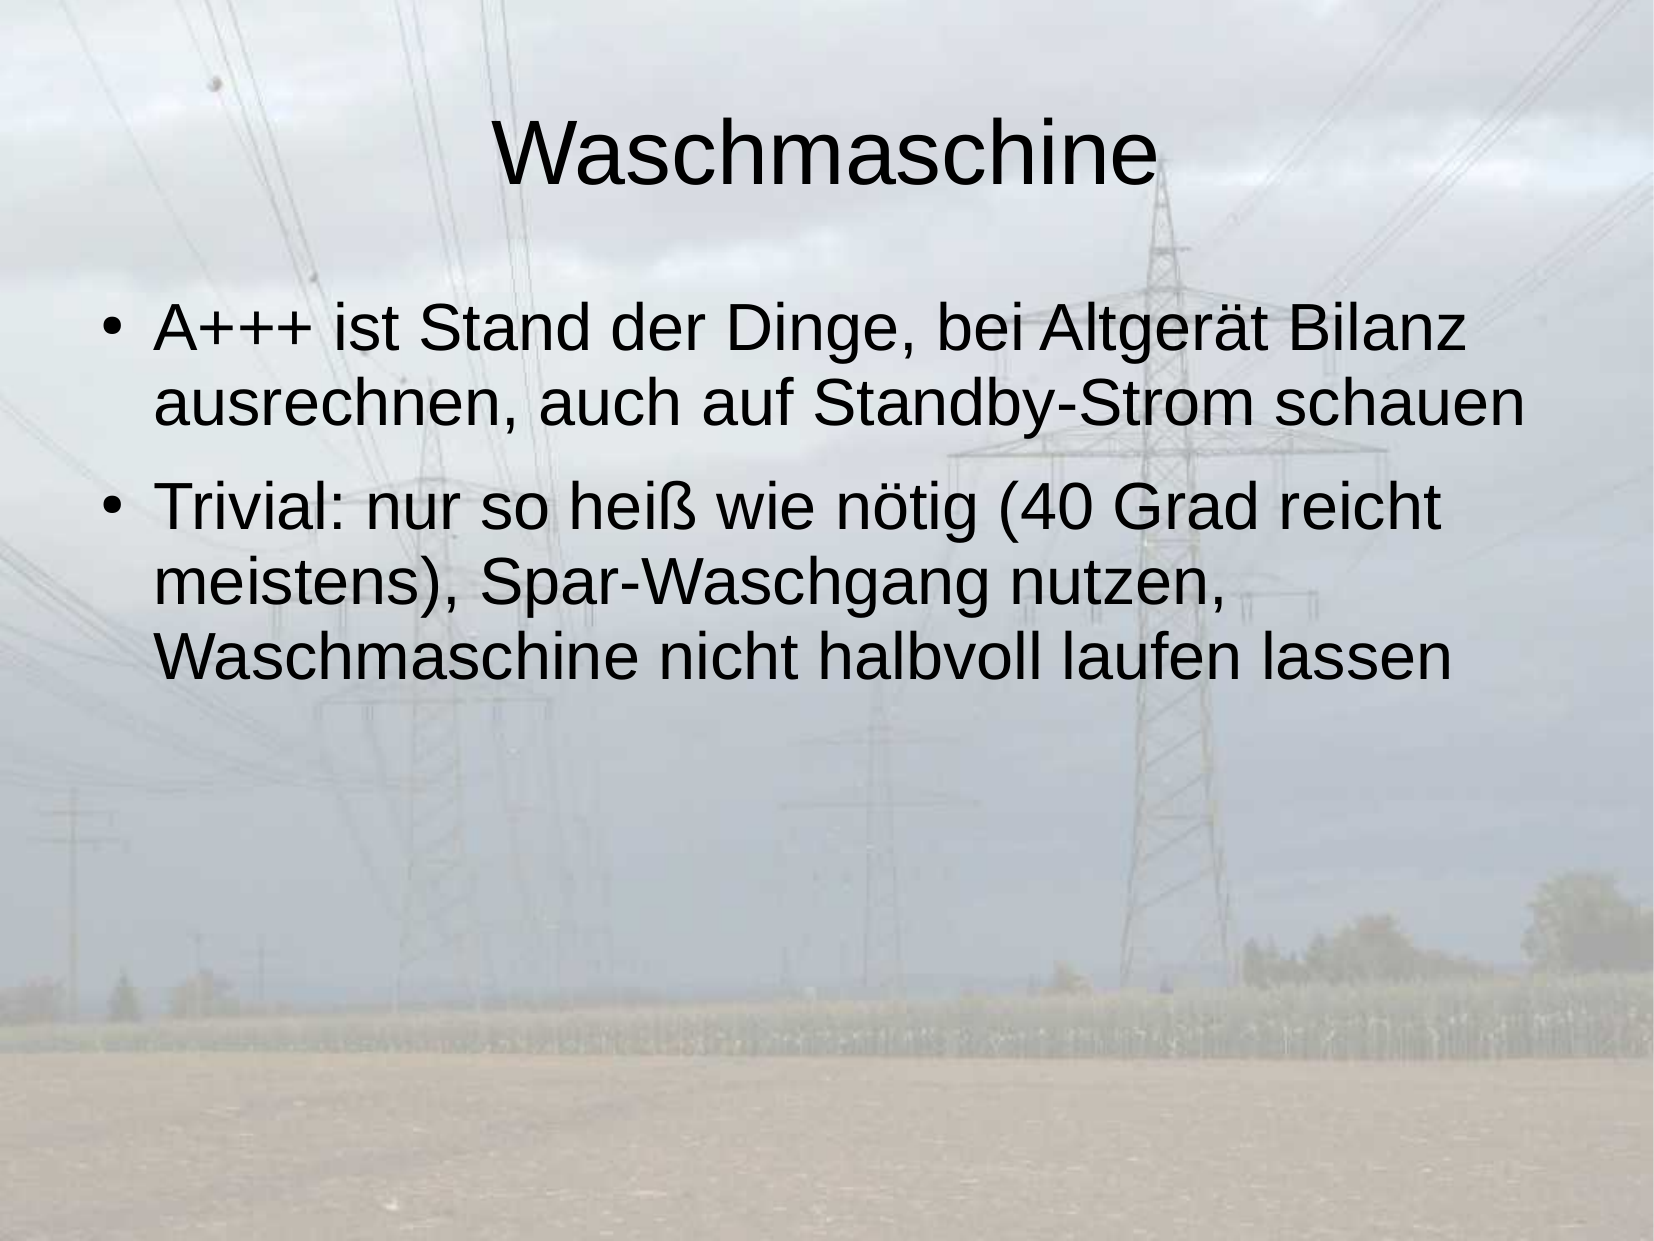

# Waschmaschine
A+++ ist Stand der Dinge, bei Altgerät Bilanz ausrechnen, auch auf Standby-Strom schauen
Trivial: nur so heiß wie nötig (40 Grad reicht meistens), Spar-Waschgang nutzen, Waschmaschine nicht halbvoll laufen lassen